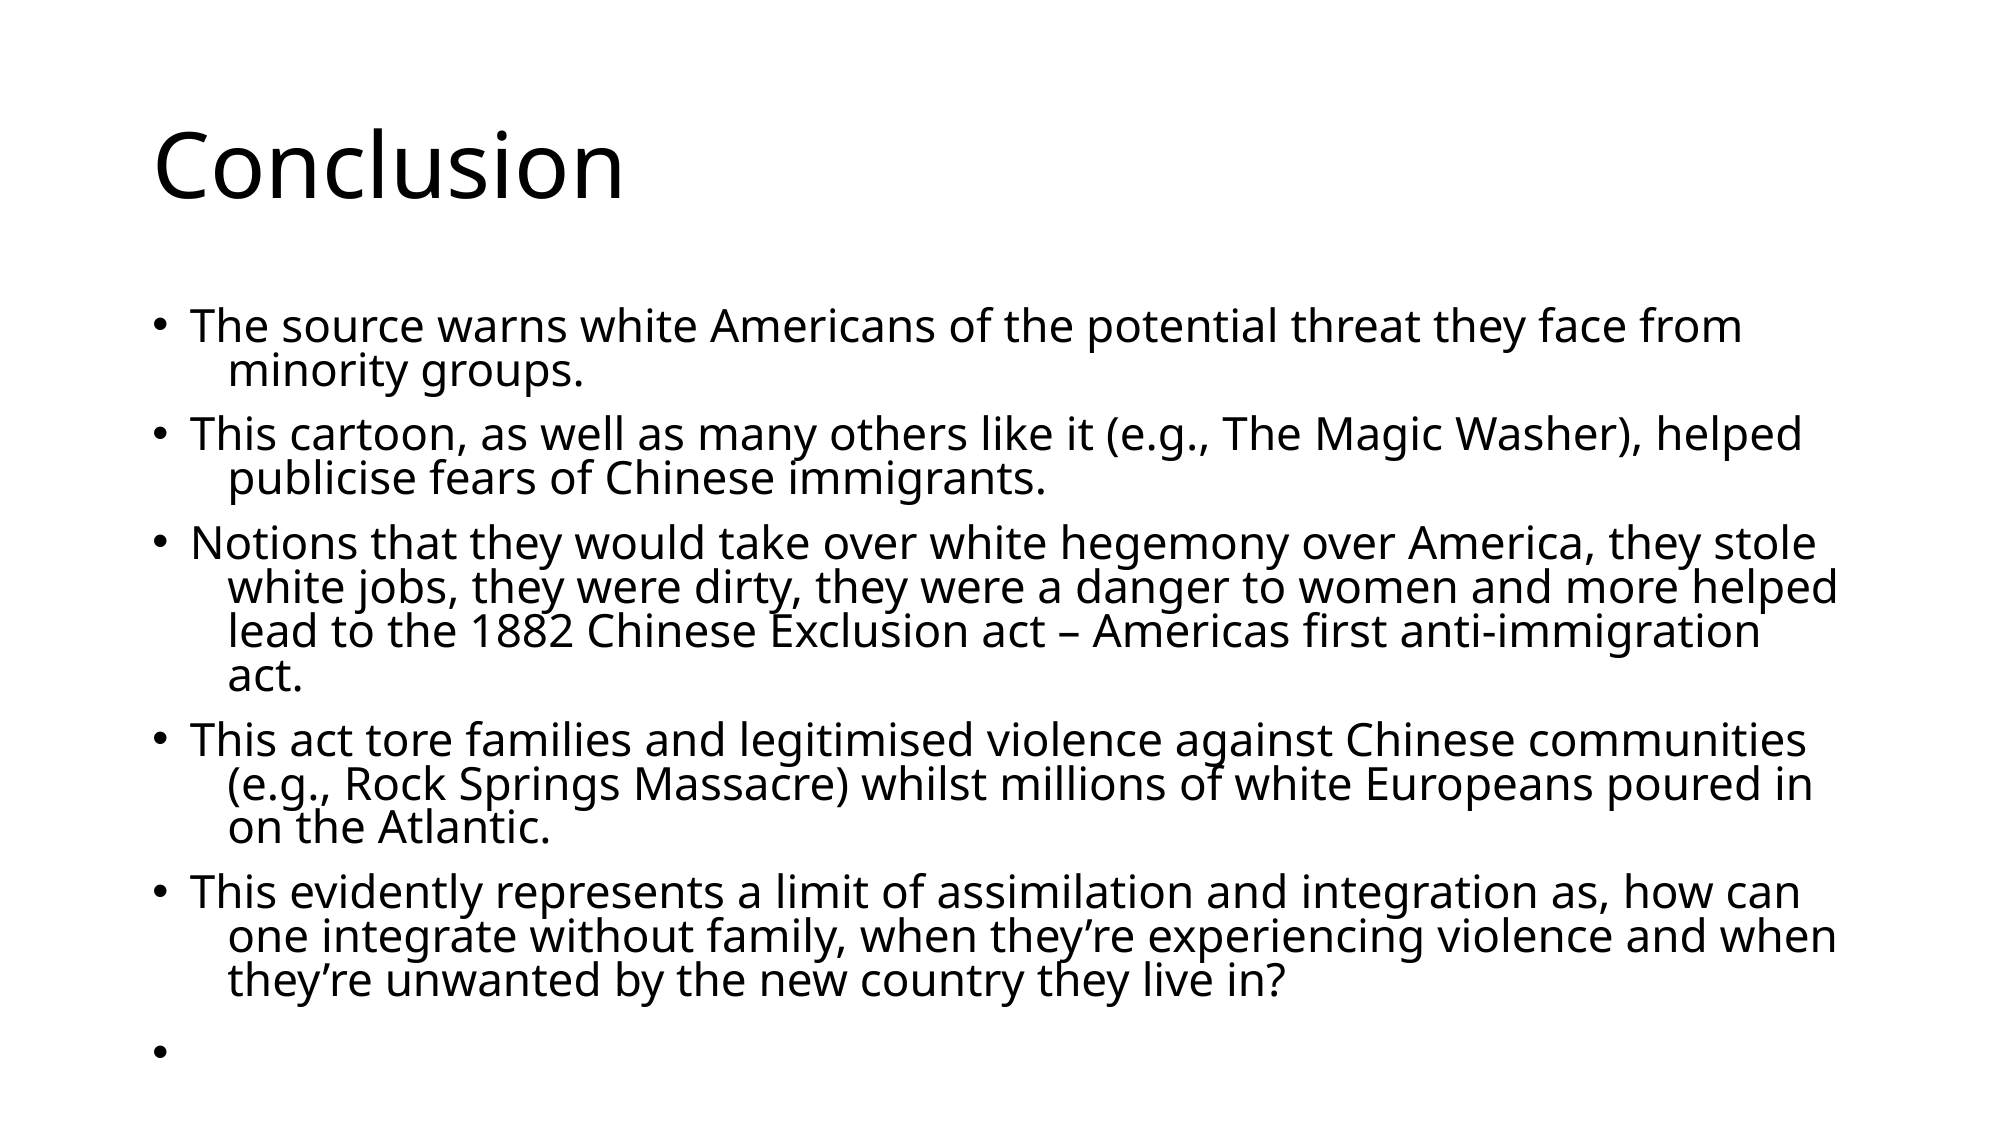

# Conclusion
The source warns white Americans of the potential threat they face from minority groups.
This cartoon, as well as many others like it (e.g., The Magic Washer), helped publicise fears of Chinese immigrants.
Notions that they would take over white hegemony over America, they stole white jobs, they were dirty, they were a danger to women and more helped lead to the 1882 Chinese Exclusion act – Americas first anti-immigration act.
This act tore families and legitimised violence against Chinese communities (e.g., Rock Springs Massacre) whilst millions of white Europeans poured in on the Atlantic.
This evidently represents a limit of assimilation and integration as, how can one integrate without family, when they’re experiencing violence and when they’re unwanted by the new country they live in?